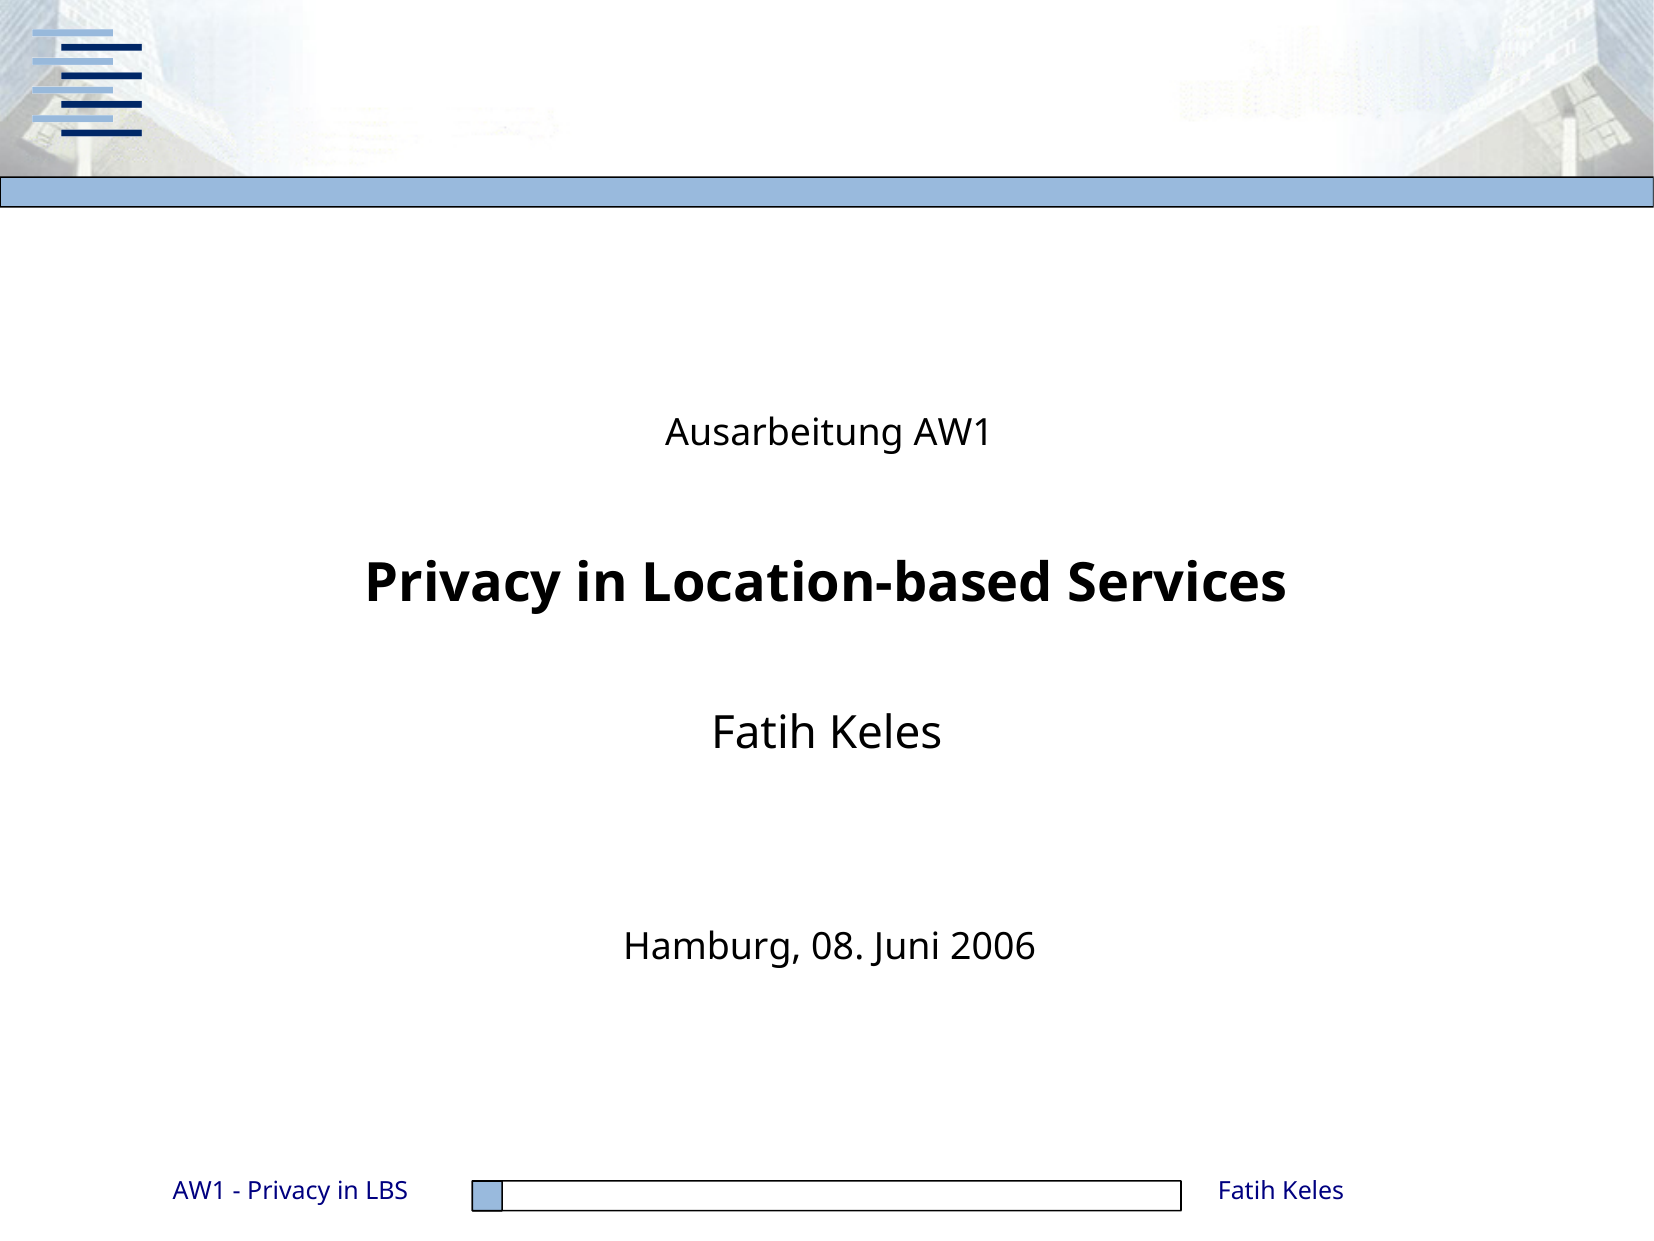

Ausarbeitung AW1
Privacy in Location-based Services
Fatih Keles
Hamburg, 08. Juni 2006